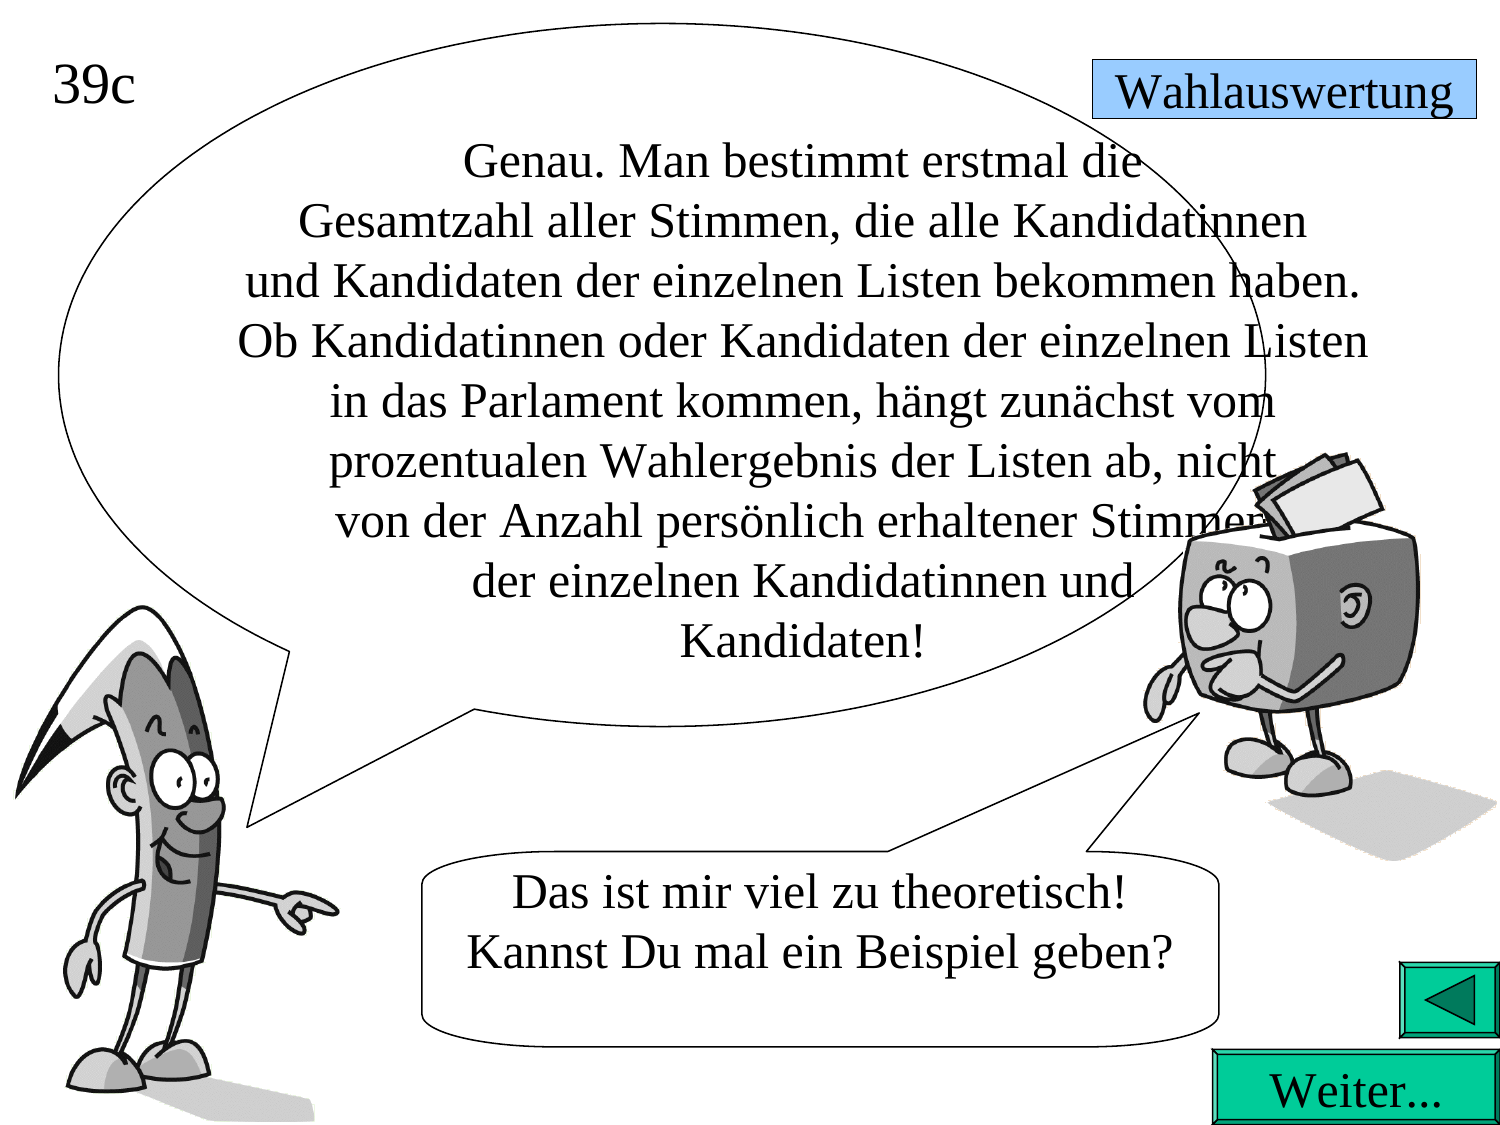

Genau. Man bestimmt erstmal die
Gesamtzahl aller Stimmen, die alle Kandidatinnen
und Kandidaten der einzelnen Listen bekommen haben.
Ob Kandidatinnen oder Kandidaten der einzelnen Listen
in das Parlament kommen, hängt zunächst vom
prozentualen Wahlergebnis der Listen ab, nicht
von der Anzahl persönlich erhaltener Stimmen
der einzelnen Kandidatinnen und
Kandidaten!
39c
Wahlauswertung
Das ist mir viel zu theoretisch!
Kannst Du mal ein Beispiel geben?
Weiter...